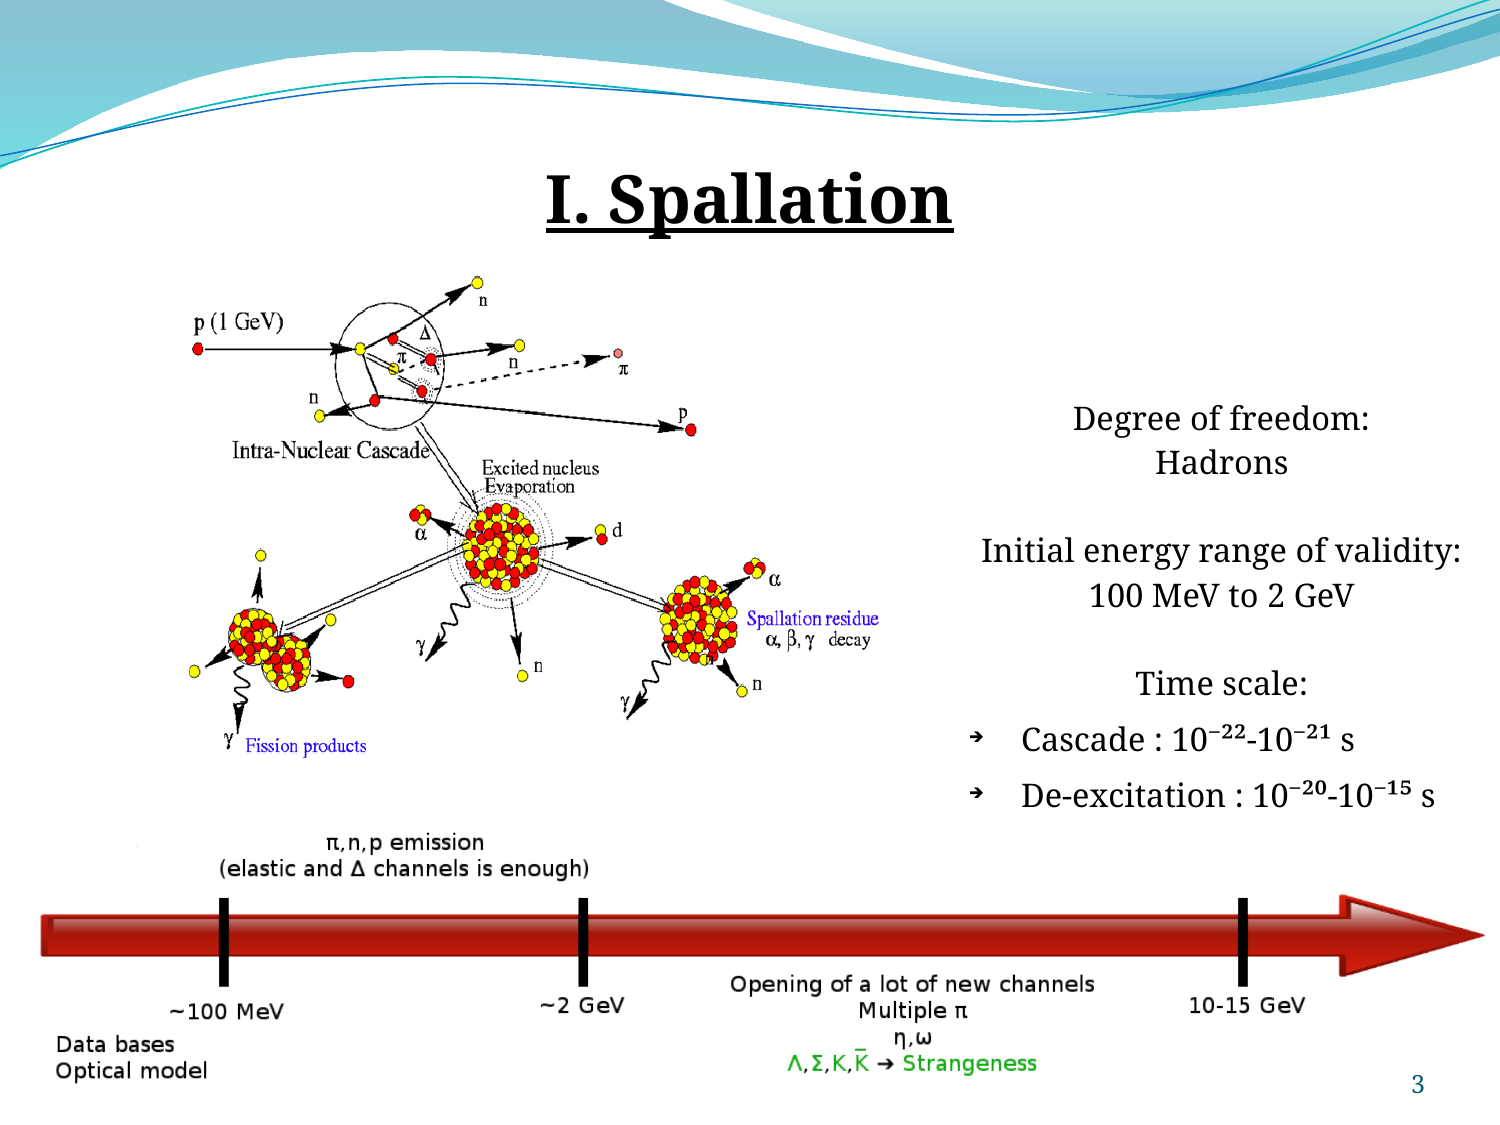

# I. Spallation
Degree of freedom:
Hadrons
Initial energy range of validity:
100 MeV to 2 GeV
Time scale:
Cascade : 10⁻²²-10⁻²¹ s
De-excitation : 10⁻²⁰-10⁻¹⁵ s
3